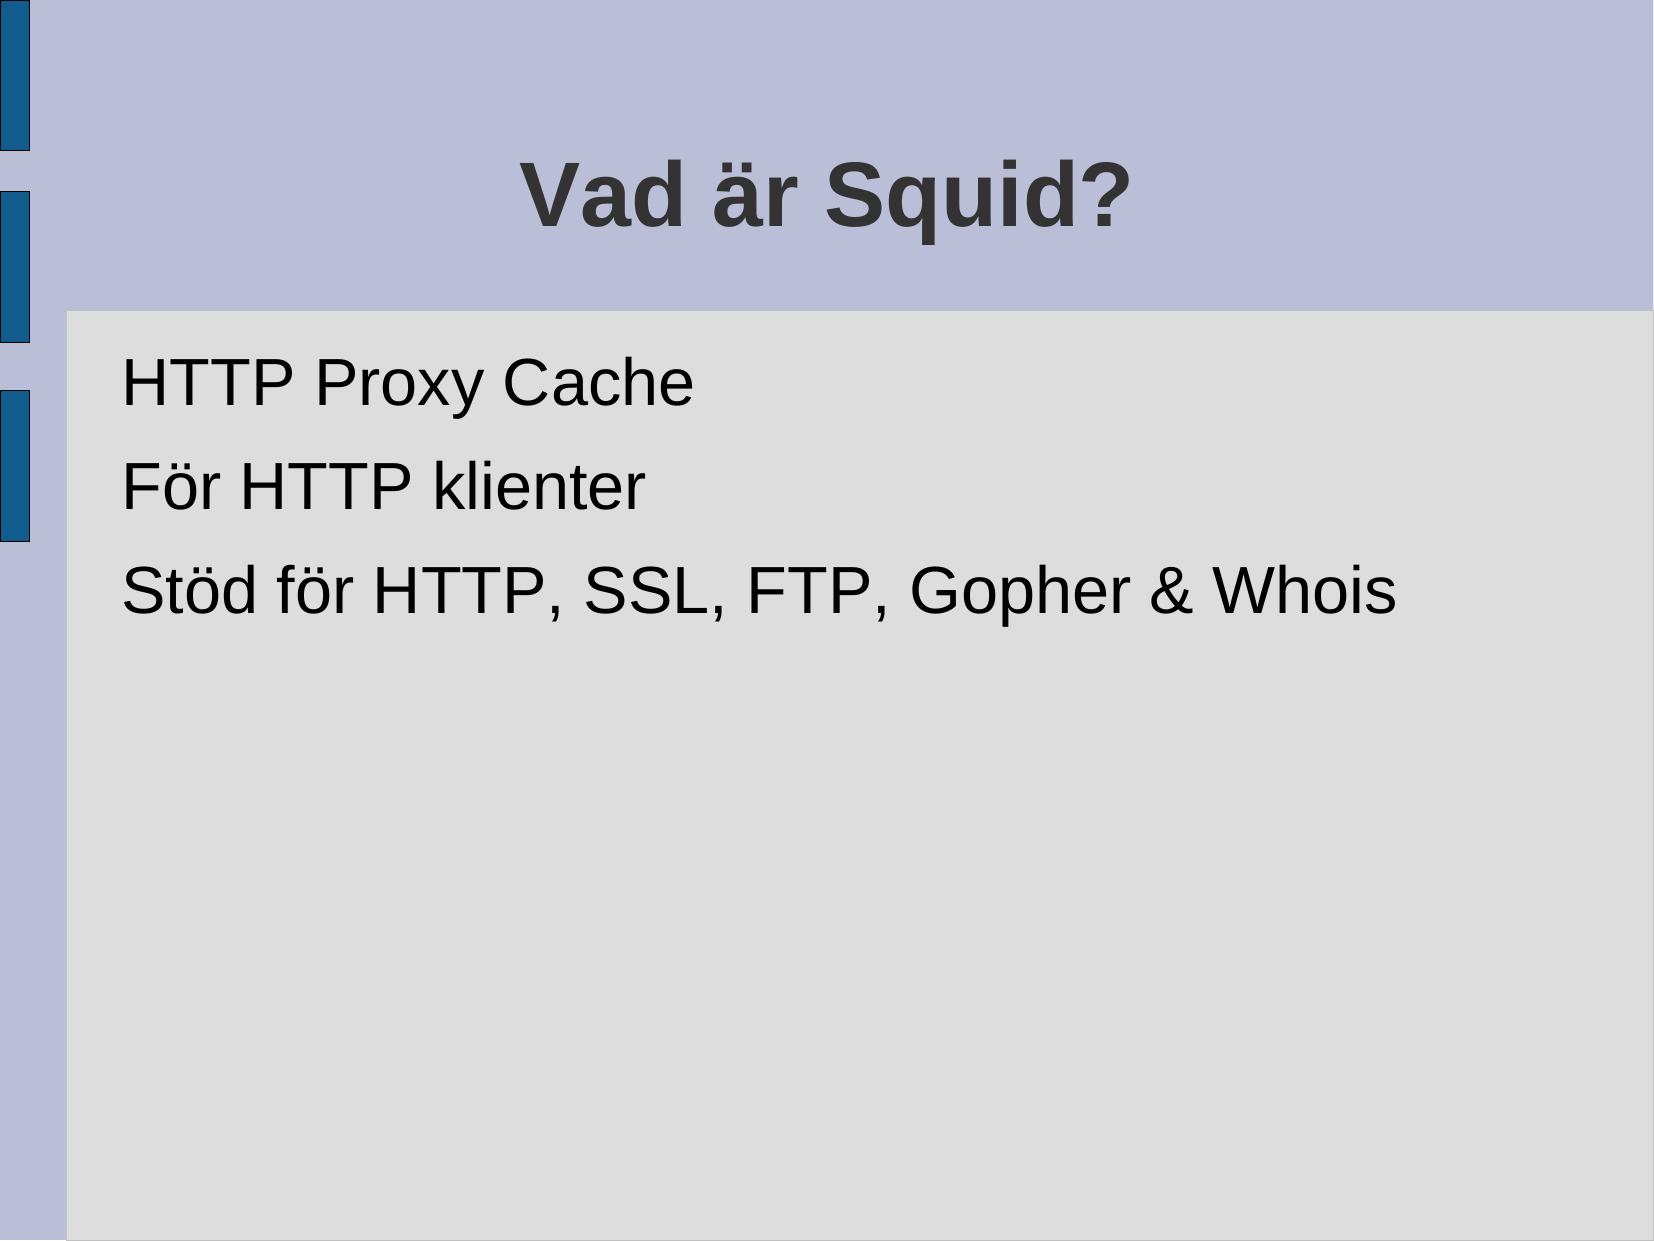

# Vad är Squid?
HTTP Proxy Cache
För HTTP klienter
Stöd för HTTP, SSL, FTP, Gopher & Whois